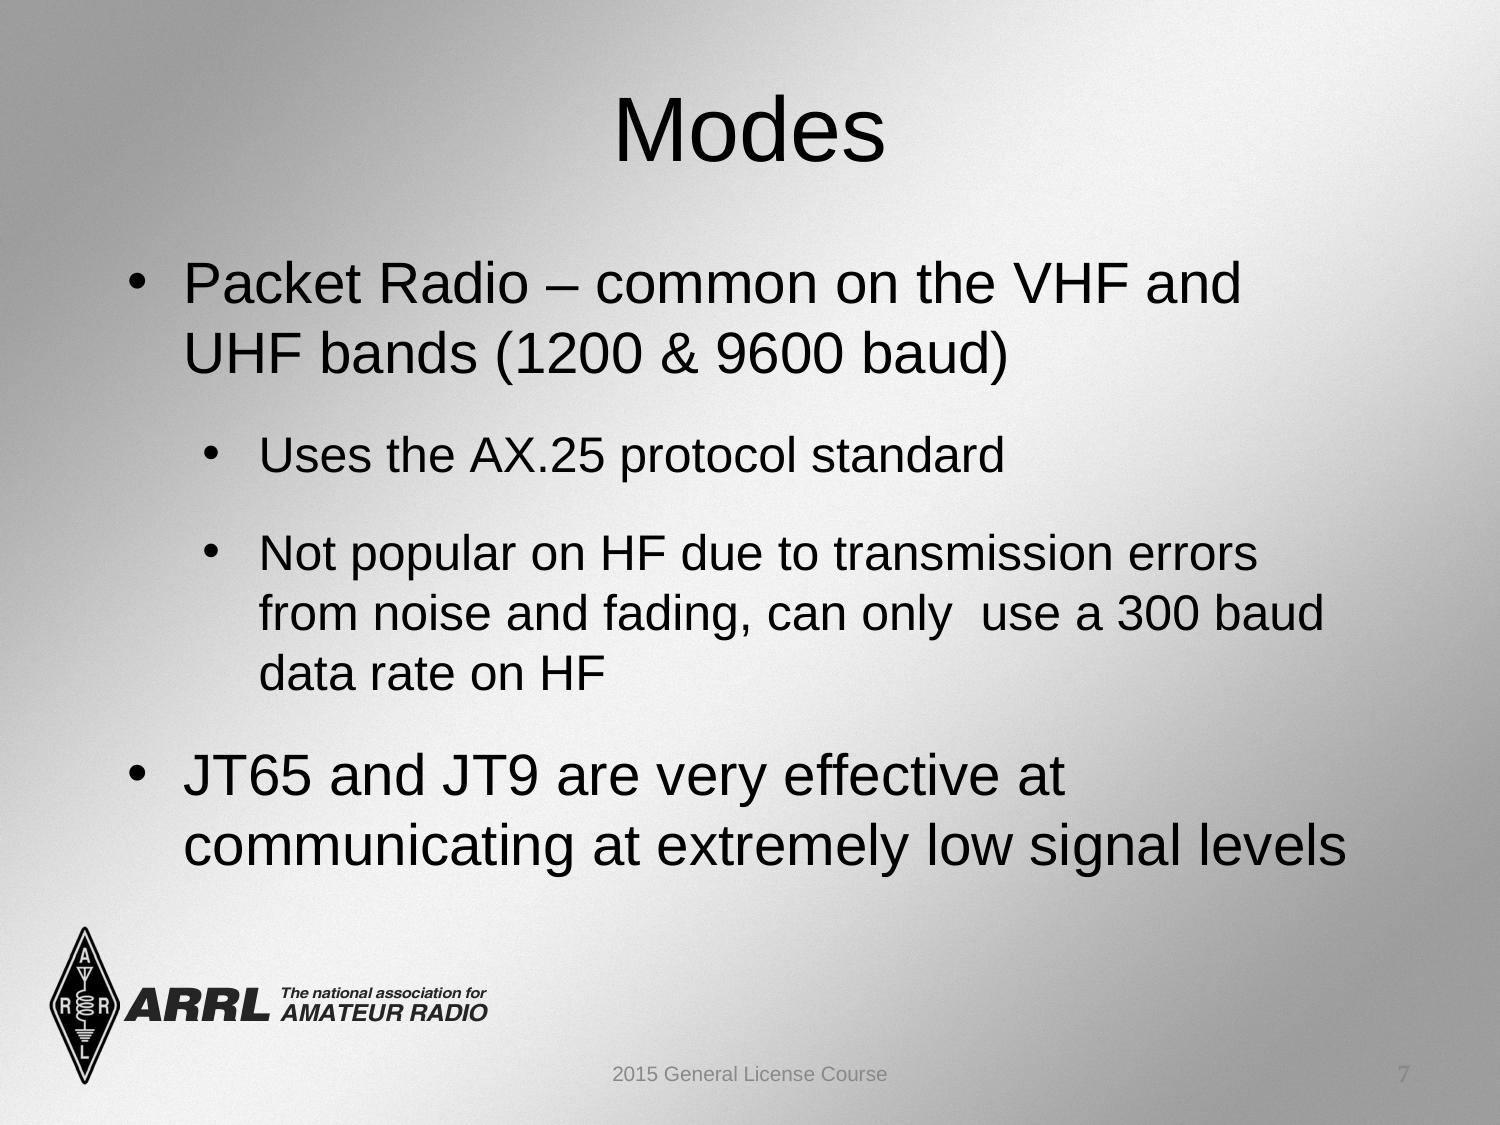

Modes
Packet Radio – common on the VHF and UHF bands (1200 & 9600 baud)
Uses the AX.25 protocol standard
Not popular on HF due to transmission errors from noise and fading, can only use a 300 baud data rate on HF
JT65 and JT9 are very effective at communicating at extremely low signal levels
2015 General License Course